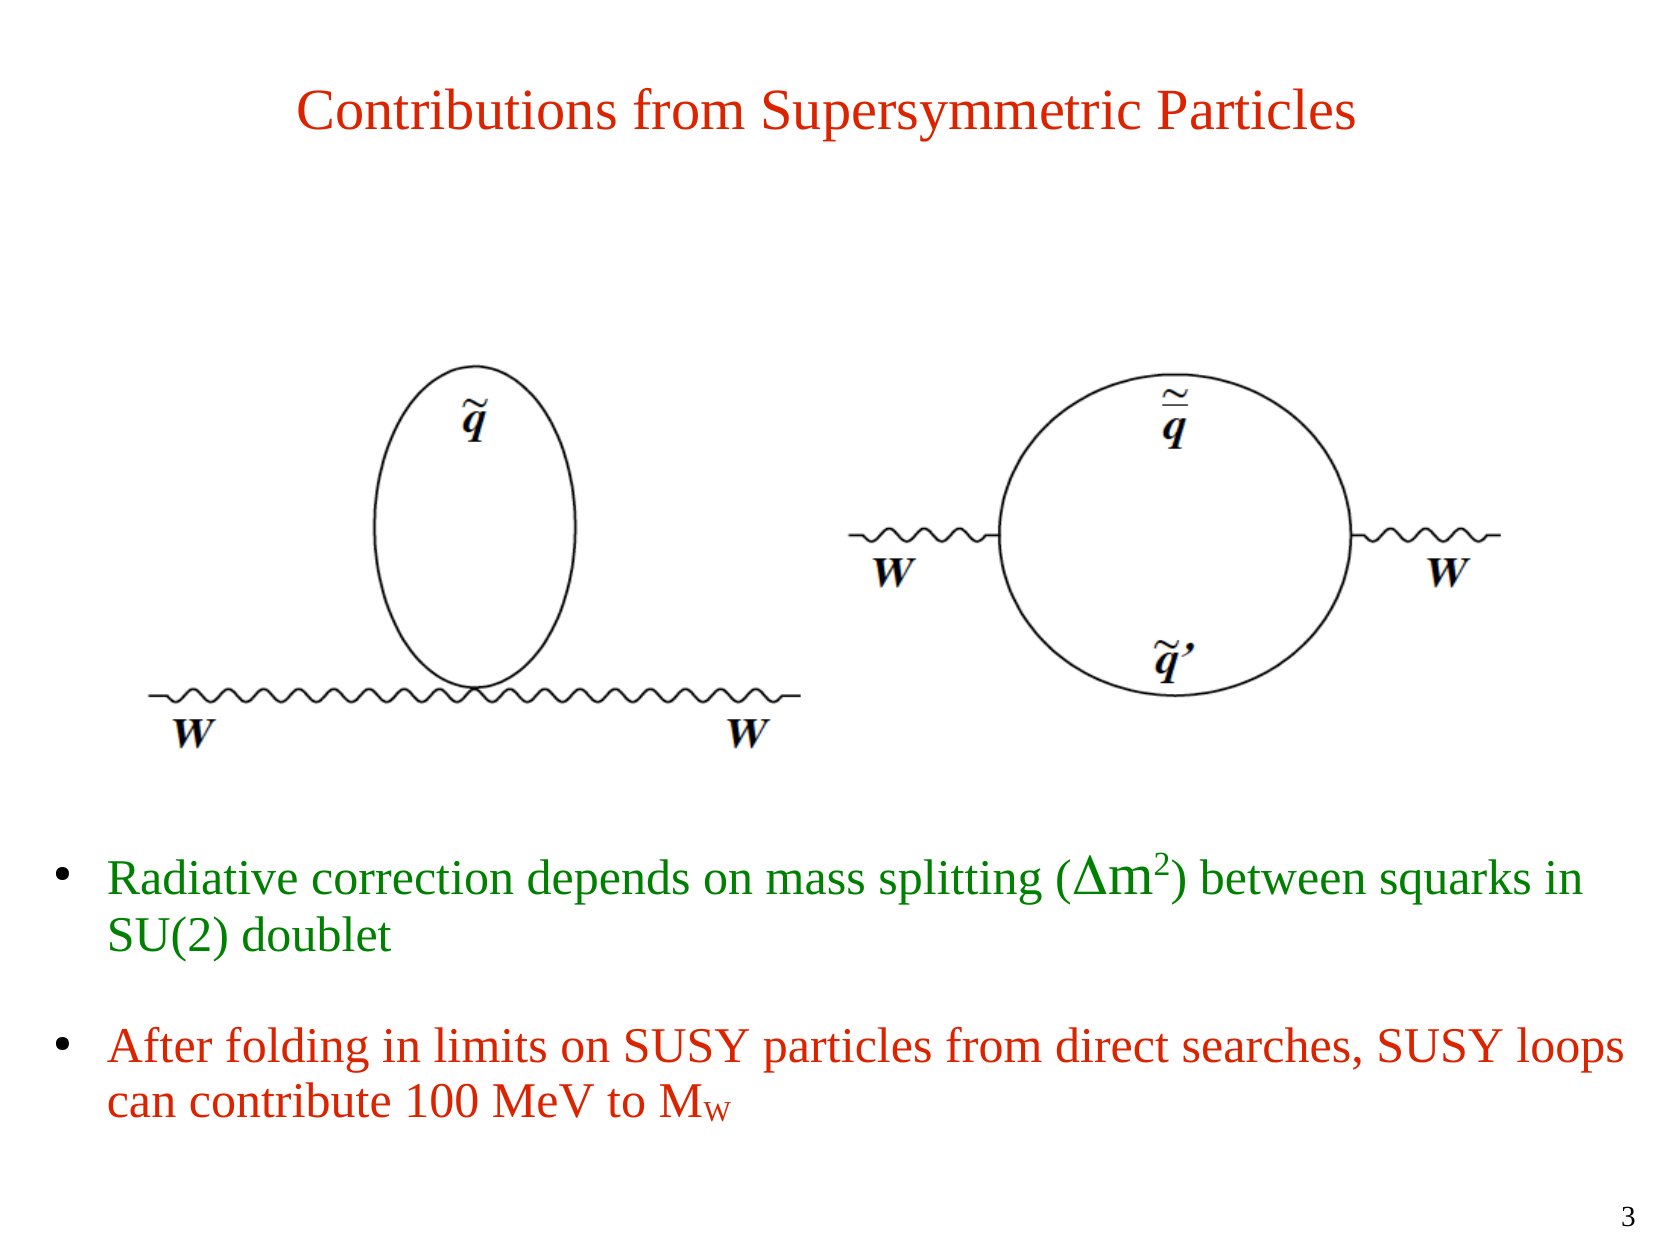

# Contributions from Supersymmetric Particles
Radiative correction depends on mass splitting (Δm2) between squarks in SU(2) doublet
After folding in limits on SUSY particles from direct searches, SUSY loops can contribute 100 MeV to MW
3